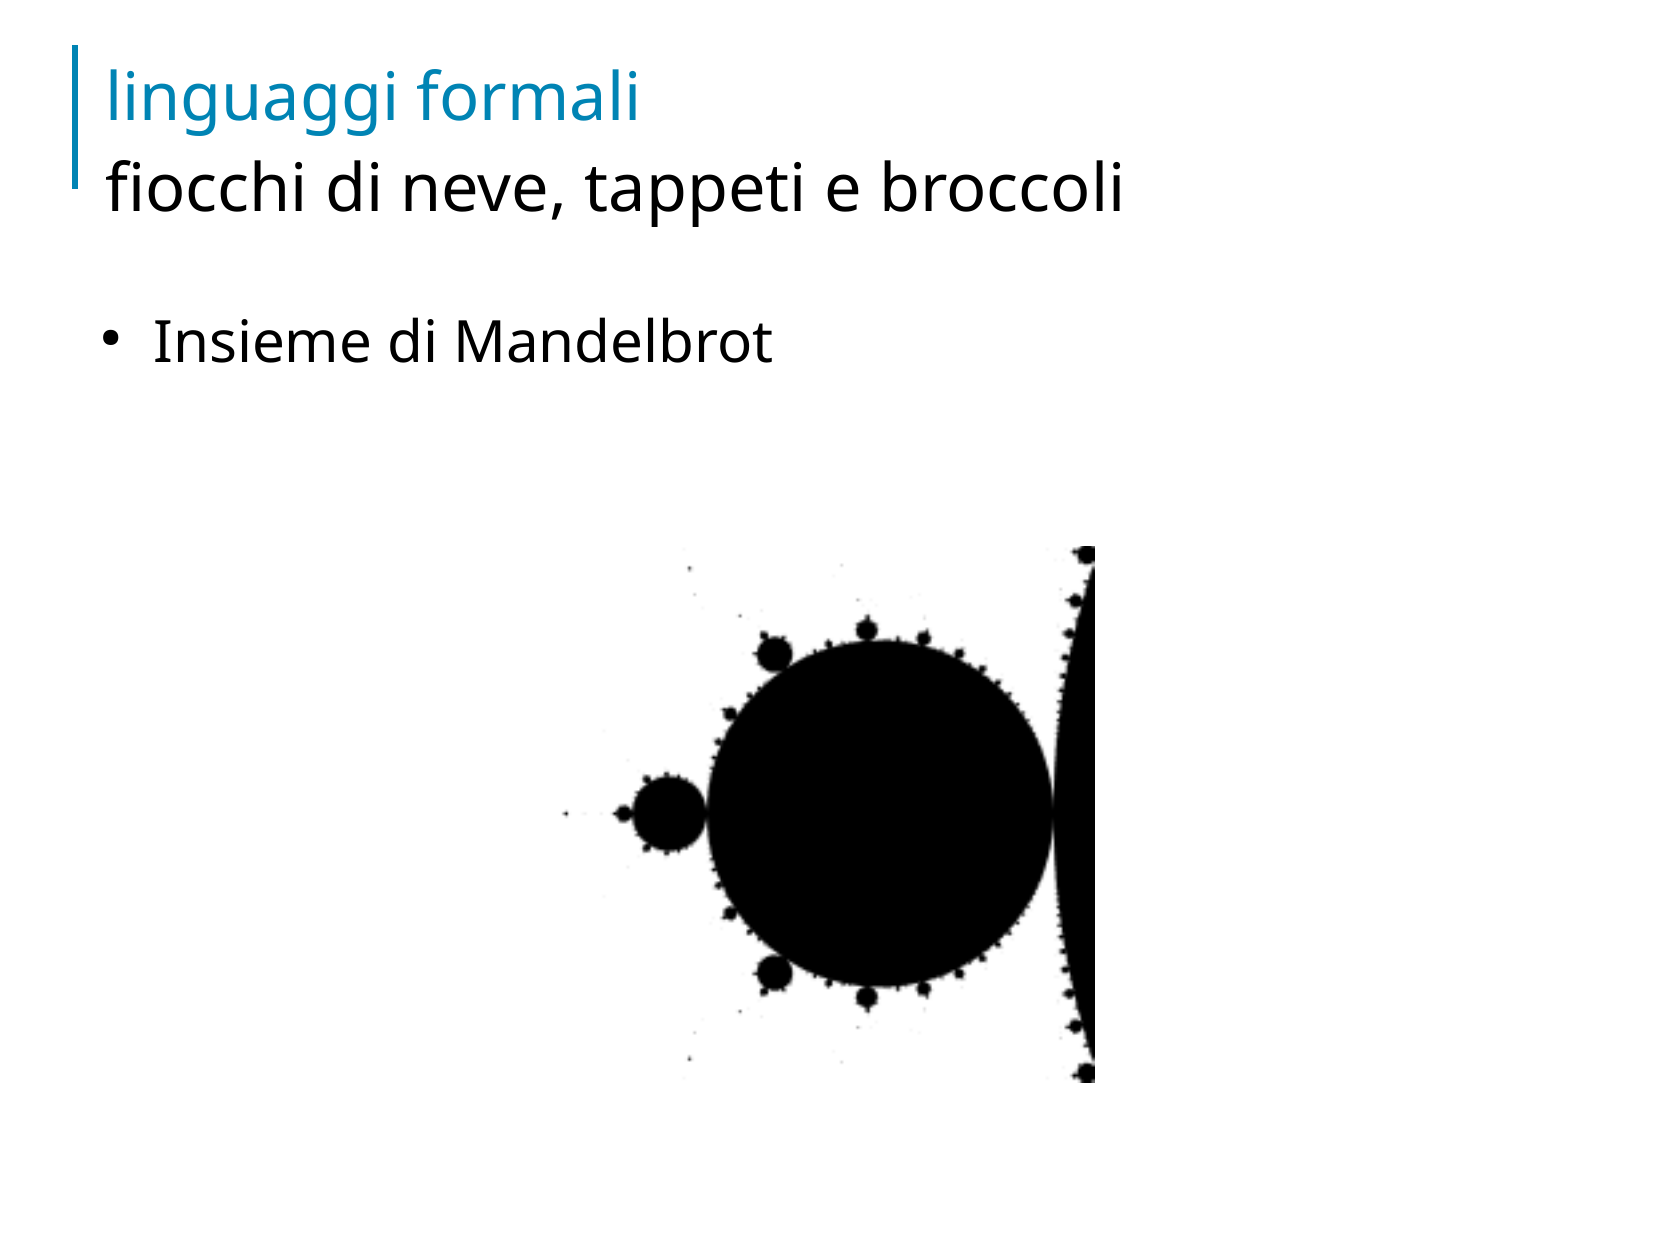

# linguaggi formali fiocchi di neve, tappeti e broccoli
Insieme di Mandelbrot